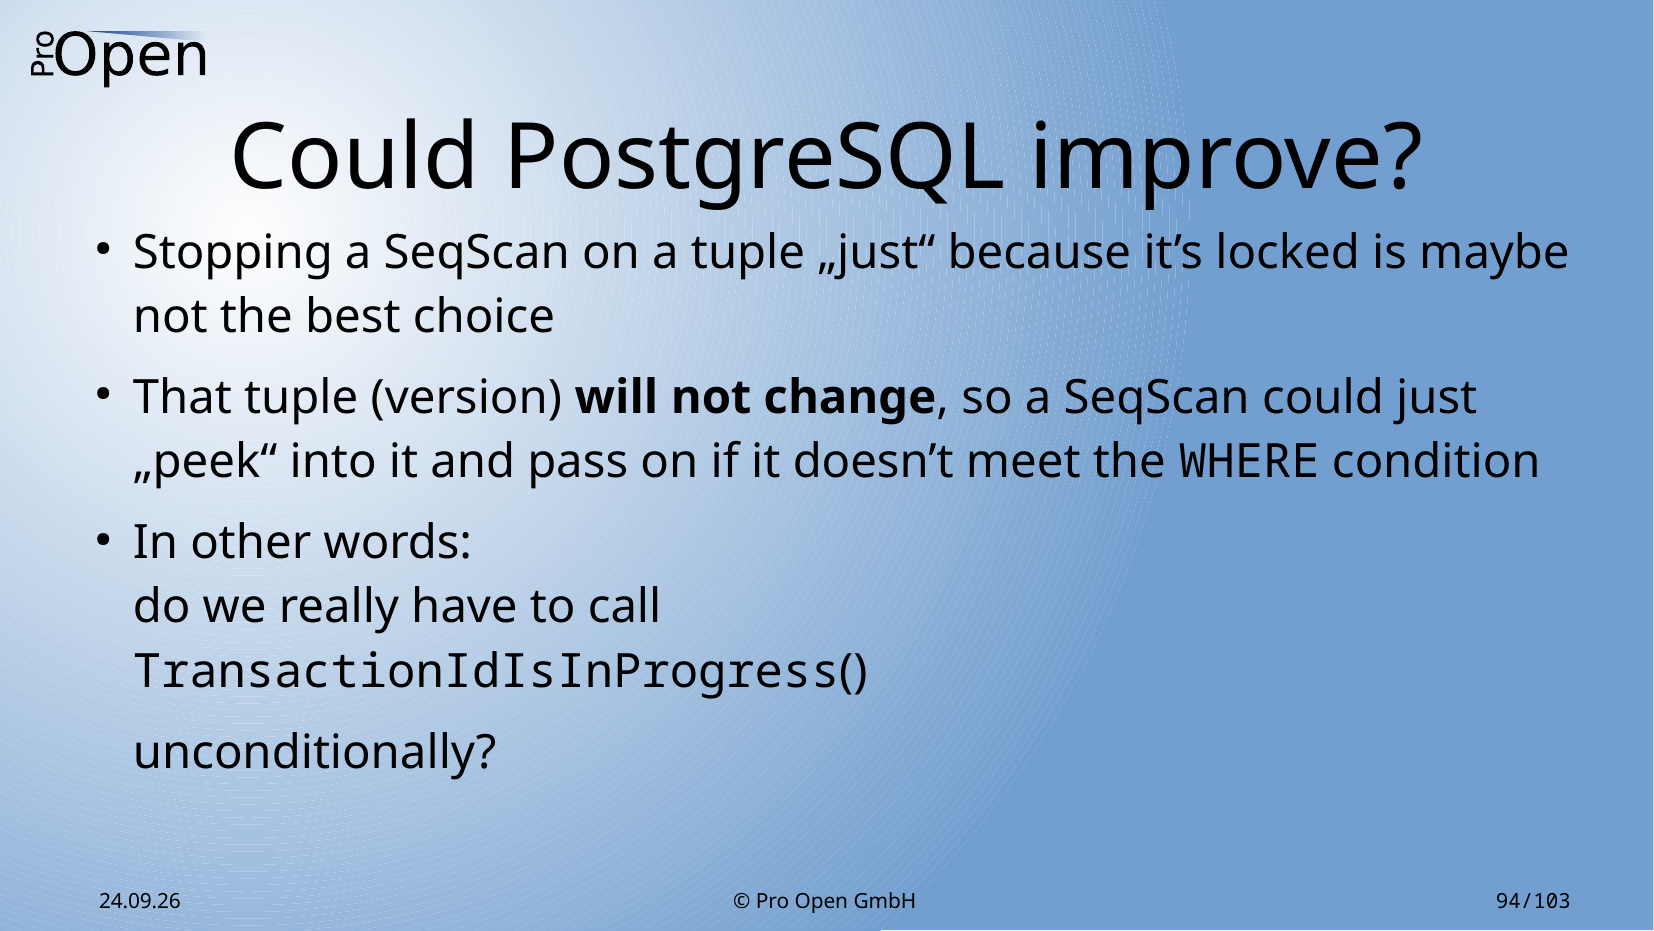

# Could PostgreSQL improve?
Stopping a SeqScan on a tuple „just“ because it’s locked is maybe not the best choice
That tuple (version) will not change, so a SeqScan could just „peek“ into it and pass on if it doesn’t meet the WHERE condition
In other words:
do we really have to call
TransactionIdIsInProgress()
unconditionally?
© Pro Open GmbH
94